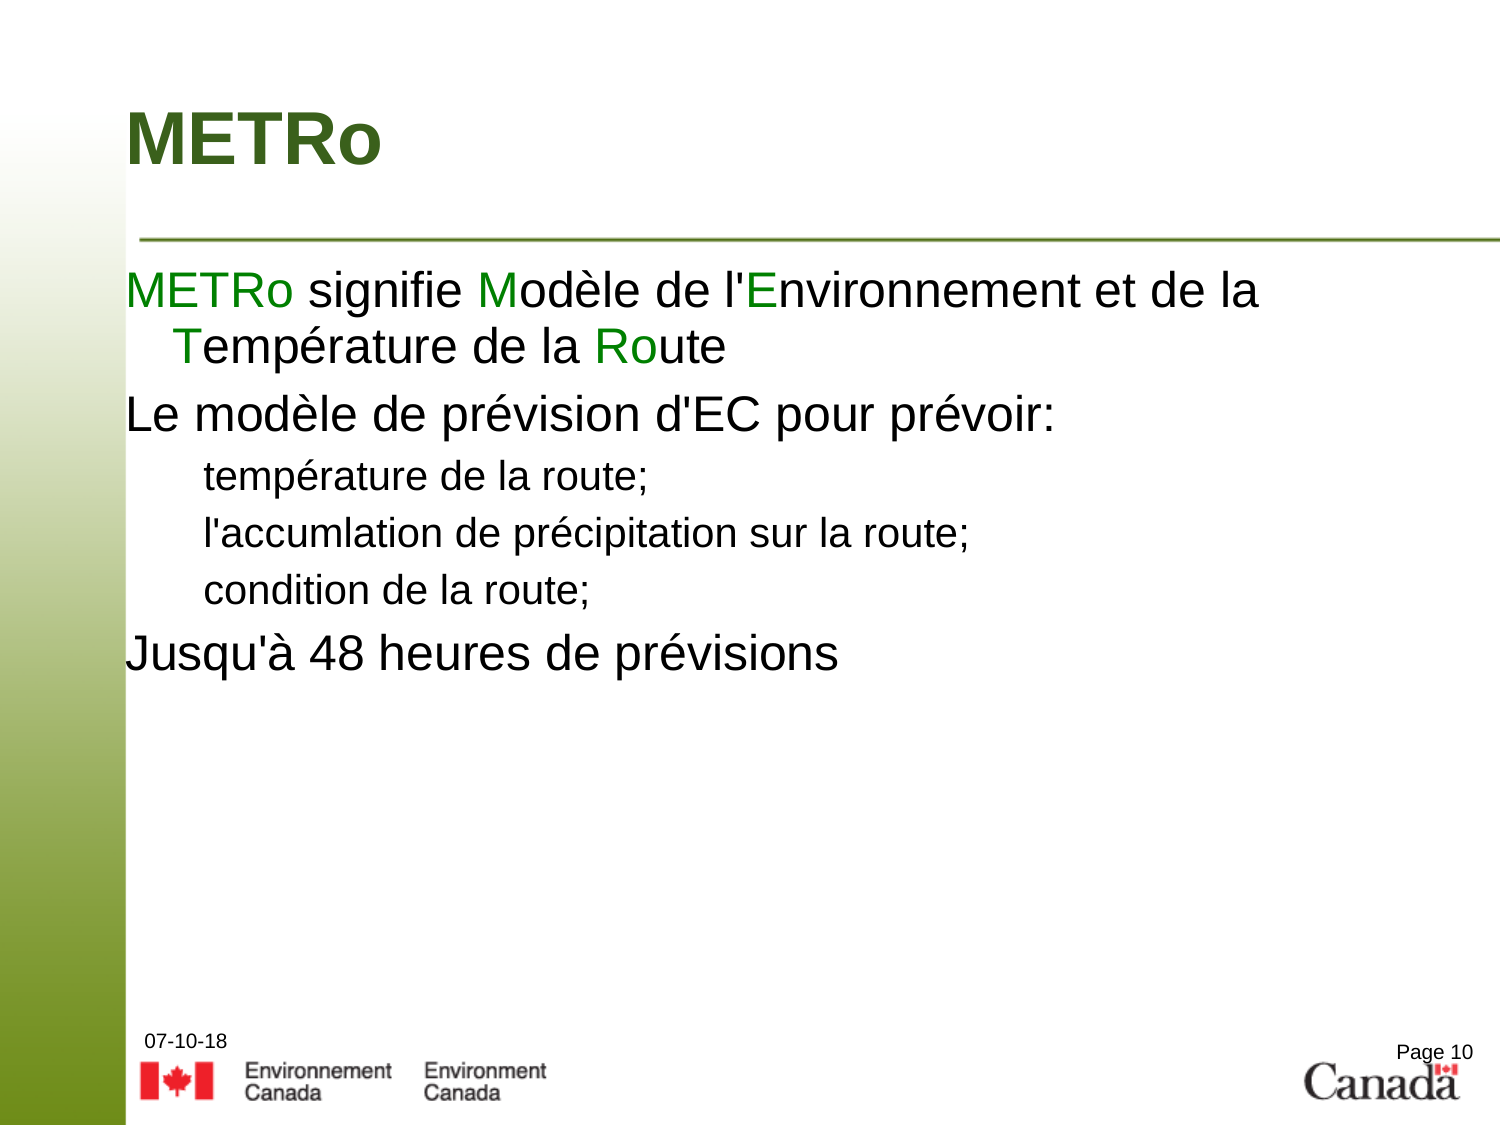

# METRo
METRo signifie Modèle de l'Environnement et de la Température de la Route
Le modèle de prévision d'EC pour prévoir:
température de la route;
l'accumlation de précipitation sur la route;
condition de la route;
Jusqu'à 48 heures de prévisions